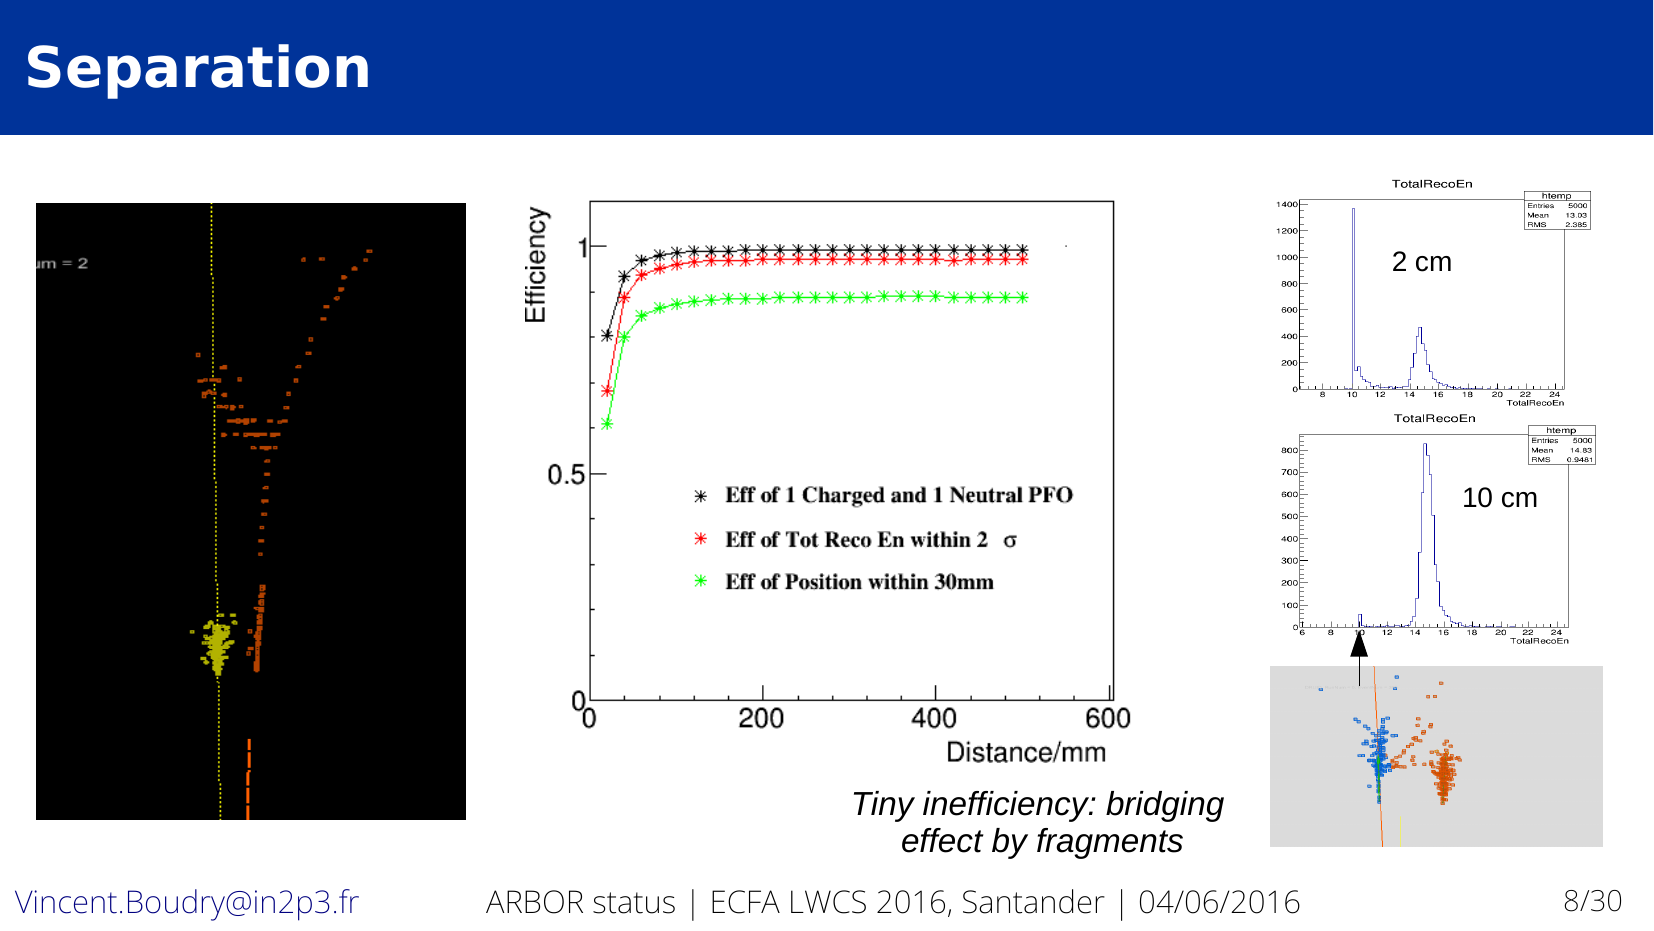

# Separation
2 cm
10 cm
Tiny inefficiency: bridging
effect by fragments
ARBOR status | ECFA LWCS 2016, Santander | 04/06/2016
8